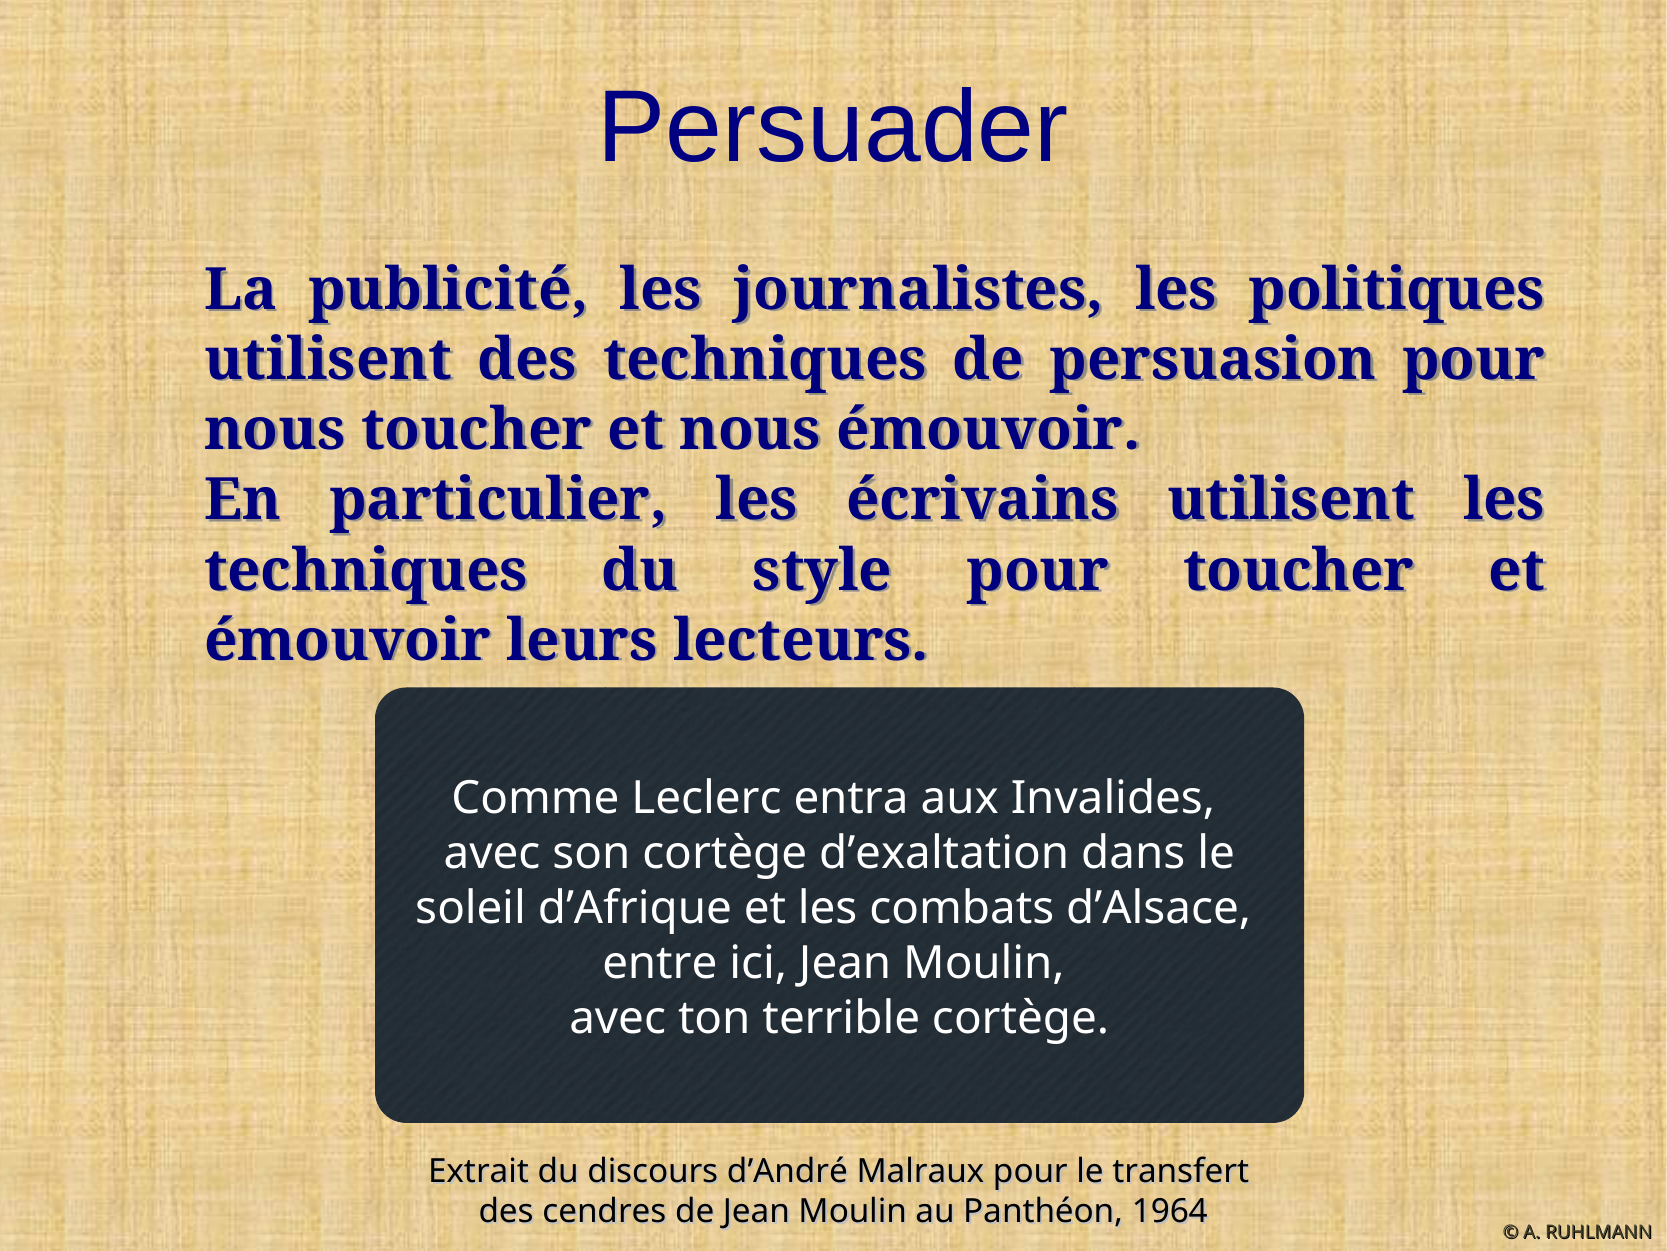

# Persuader
La publicité, les journalistes, les politiques utilisent des techniques de persuasion pour nous toucher et nous émouvoir.
En particulier, les écrivains utilisent les techniques du style pour toucher et émouvoir leurs lecteurs.
Comme Leclerc entra aux Invalides,
avec son cortège d’exaltation dans le soleil d’Afrique et les combats d’Alsace,
entre ici, Jean Moulin,
avec ton terrible cortège.
Extrait du discours d’André Malraux pour le transfert
des cendres de Jean Moulin au Panthéon, 1964
© A. RUHLMANN